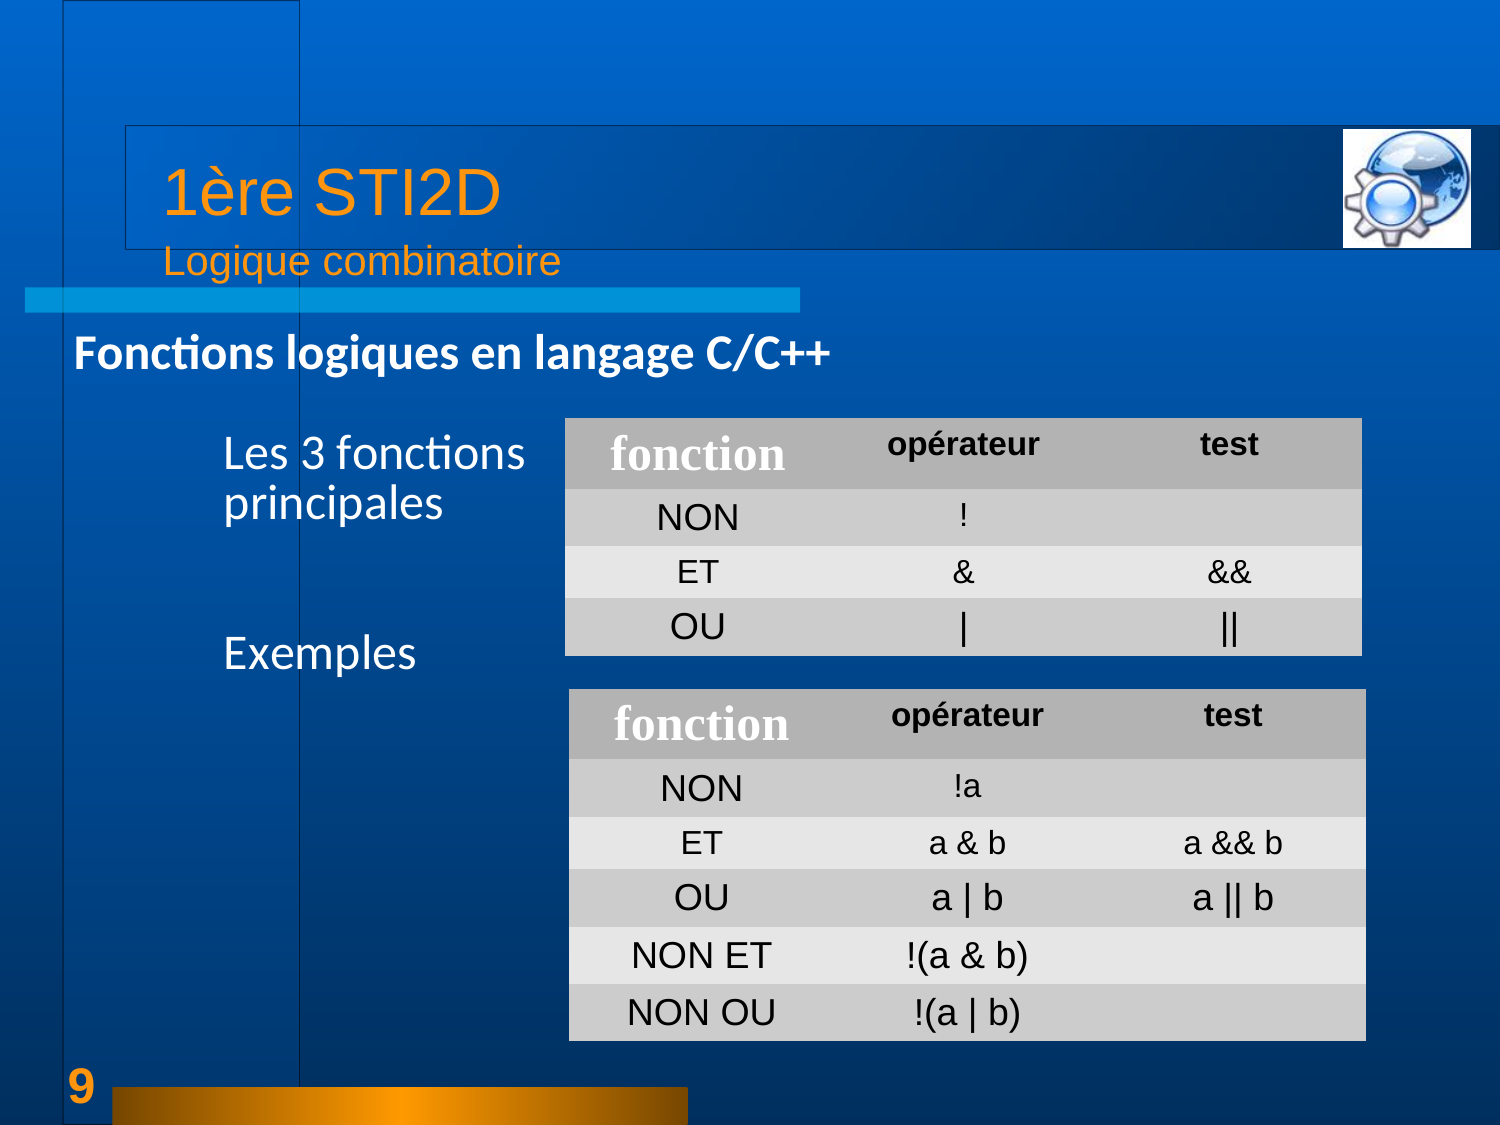

Fonctions logiques en langage C/C++
	Les 3 fonctions
	principales
	Exemples
| fonction | opérateur | test |
| --- | --- | --- |
| NON | ! | |
| ET | & | && |
| OU | | | || |
| fonction | opérateur | test |
| --- | --- | --- |
| NON | !a | |
| ET | a & b | a && b |
| OU | a | b | a || b |
| NON ET | !(a & b) | |
| NON OU | !(a | b) | |